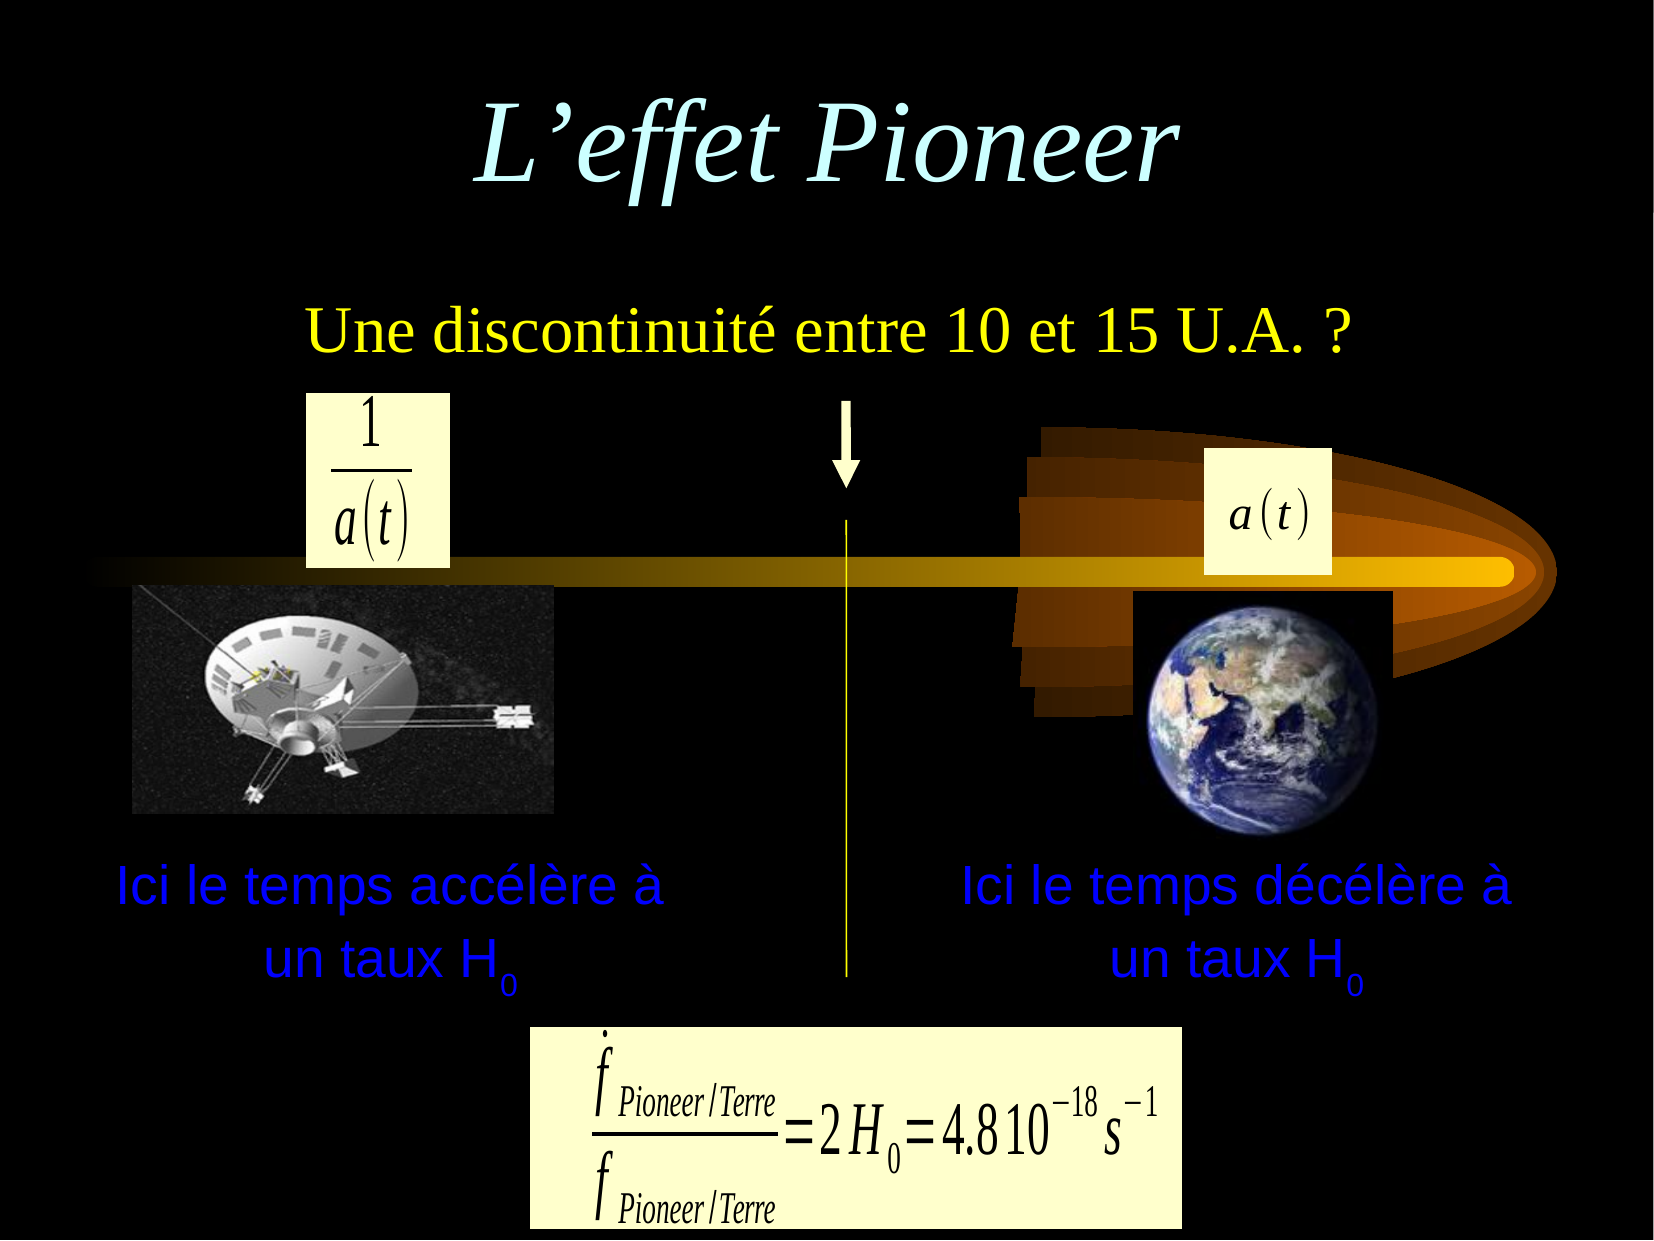

# L’effet Pioneer
Une discontinuité entre 10 et 15 U.A. ?
Ici le temps accélère à
un taux H0
Ici le temps décélère à
un taux H0